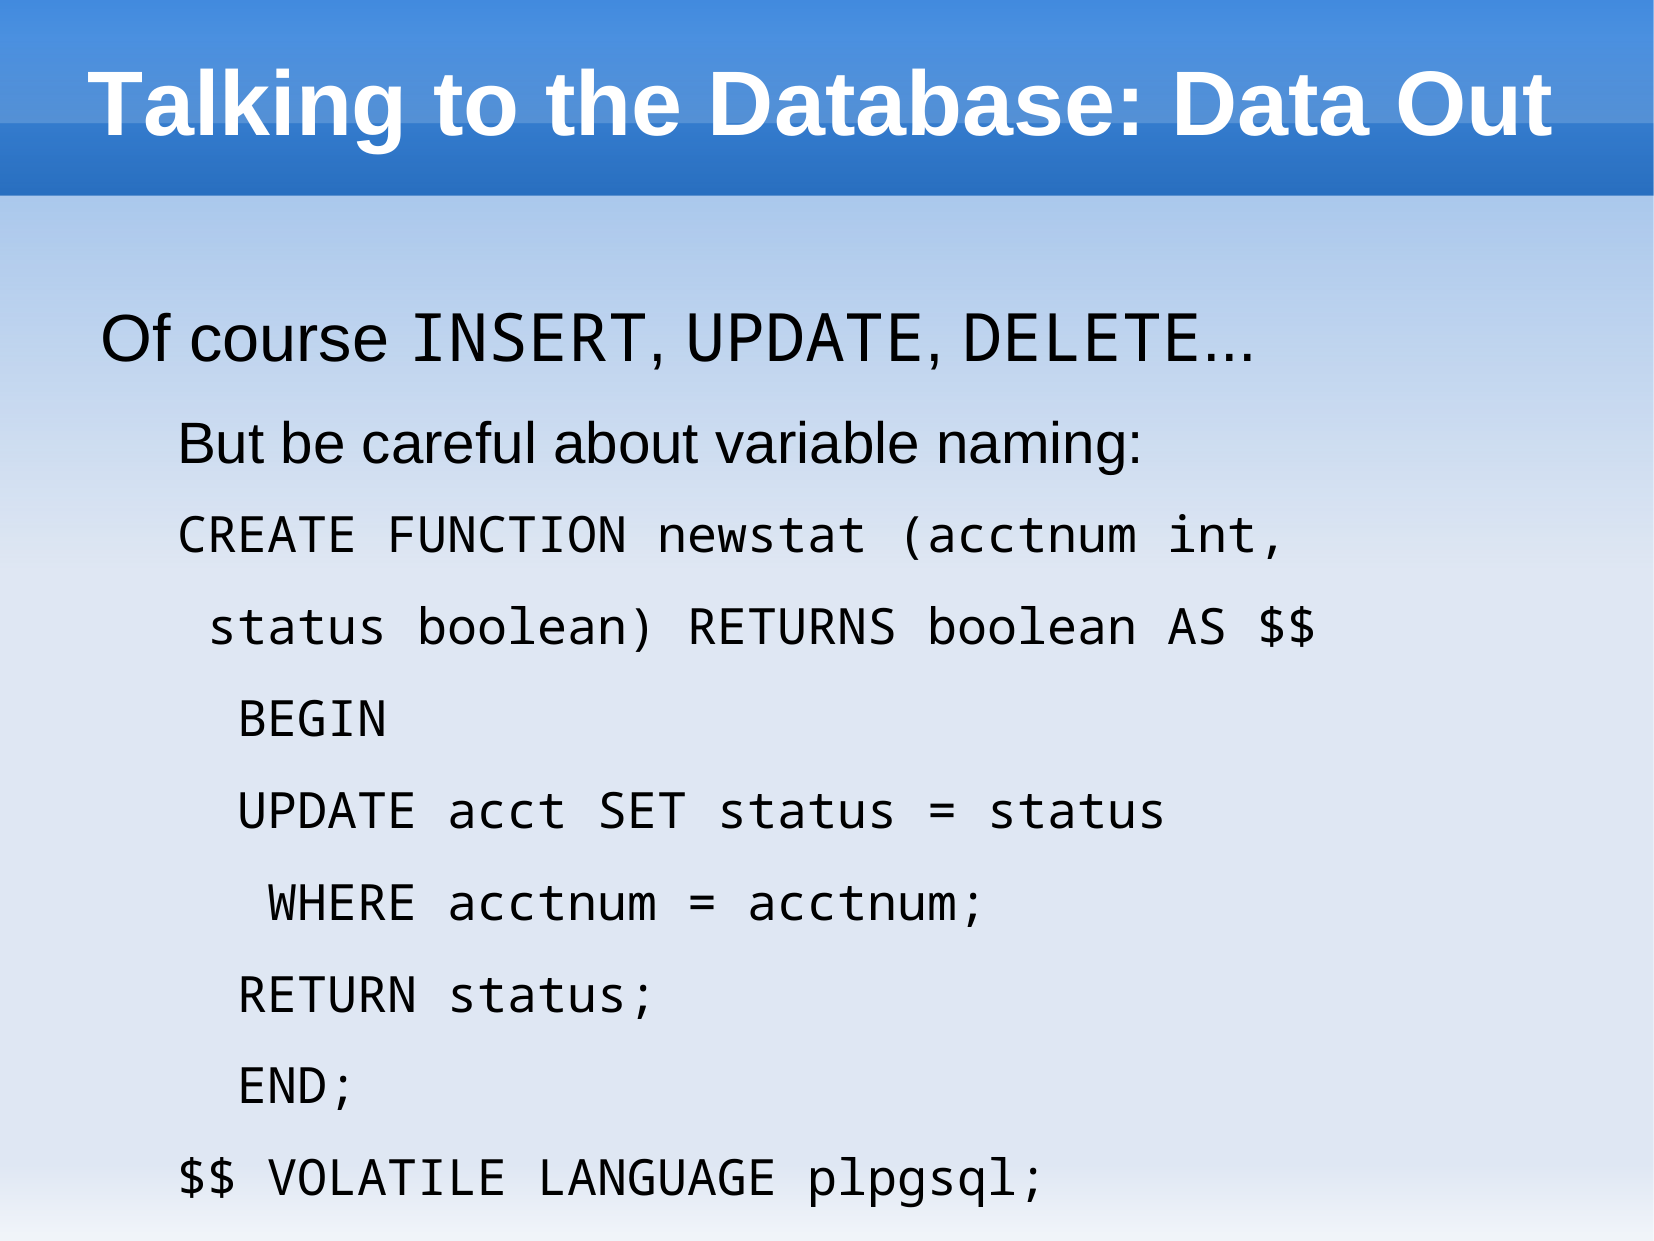

# Talking to the Database: Data Out
Of course INSERT, UPDATE, DELETE...
But be careful about variable naming:
CREATE FUNCTION newstat (acctnum int,
 status boolean) RETURNS boolean AS $$
 BEGIN
 UPDATE acct SET status = status
 WHERE acctnum = acctnum;
 RETURN status;
 END;
$$ VOLATILE LANGUAGE plpgsql;